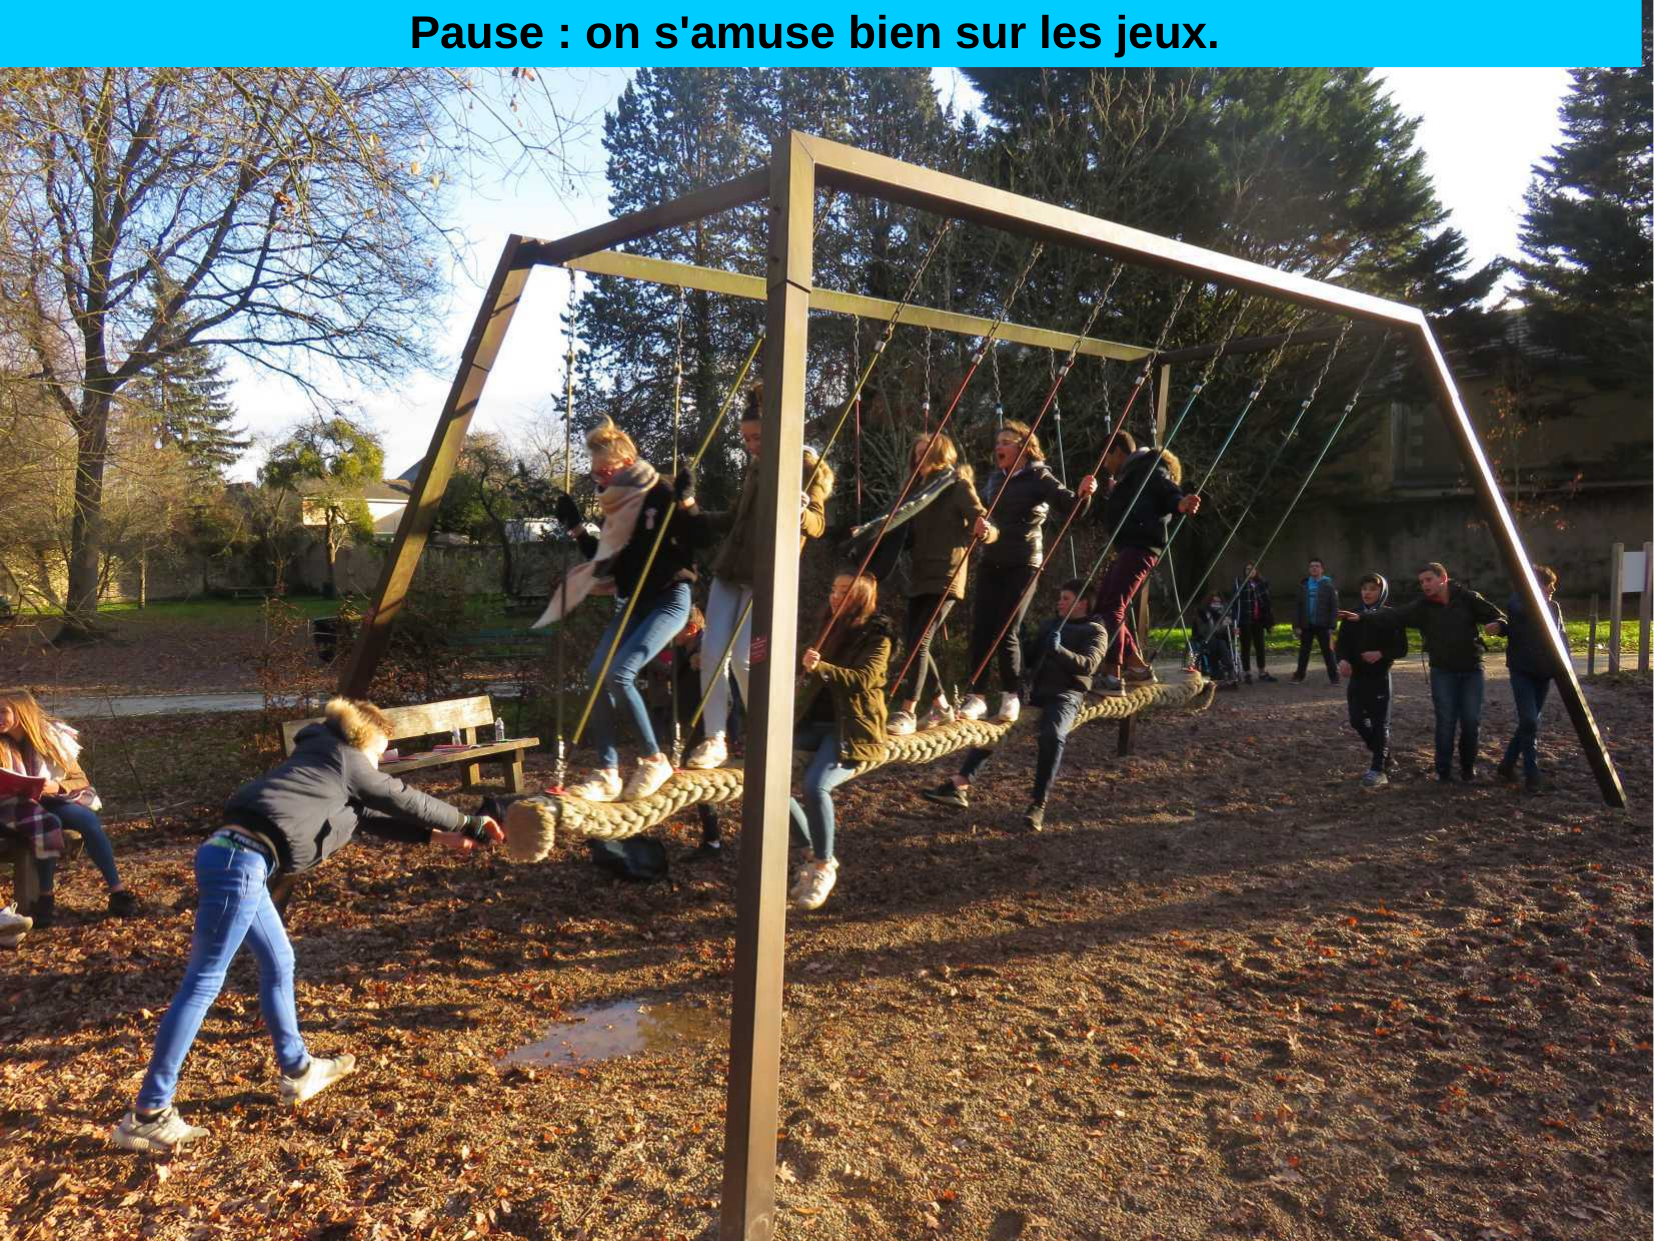

Pause : on s'amuse bien sur les jeux.